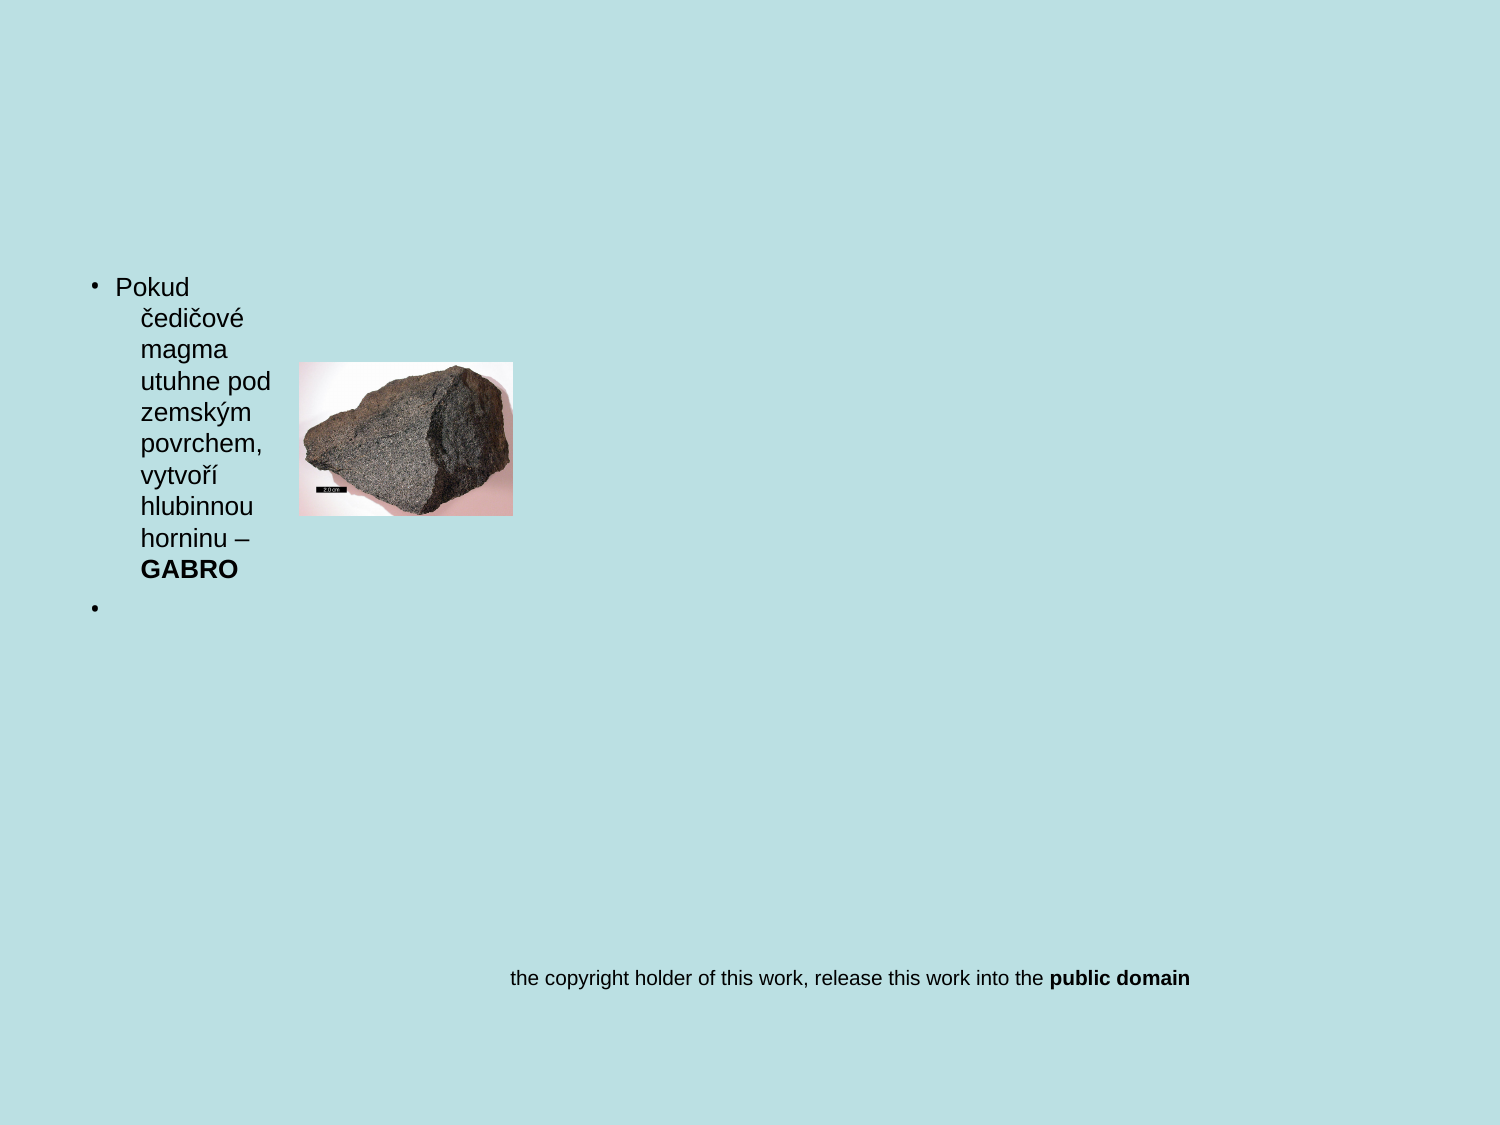

#
Pokud čedičové magma utuhne pod zemským povrchem, vytvoří hlubinnou horninu – GABRO
		 the copyright holder of this work, release this work into the public domain